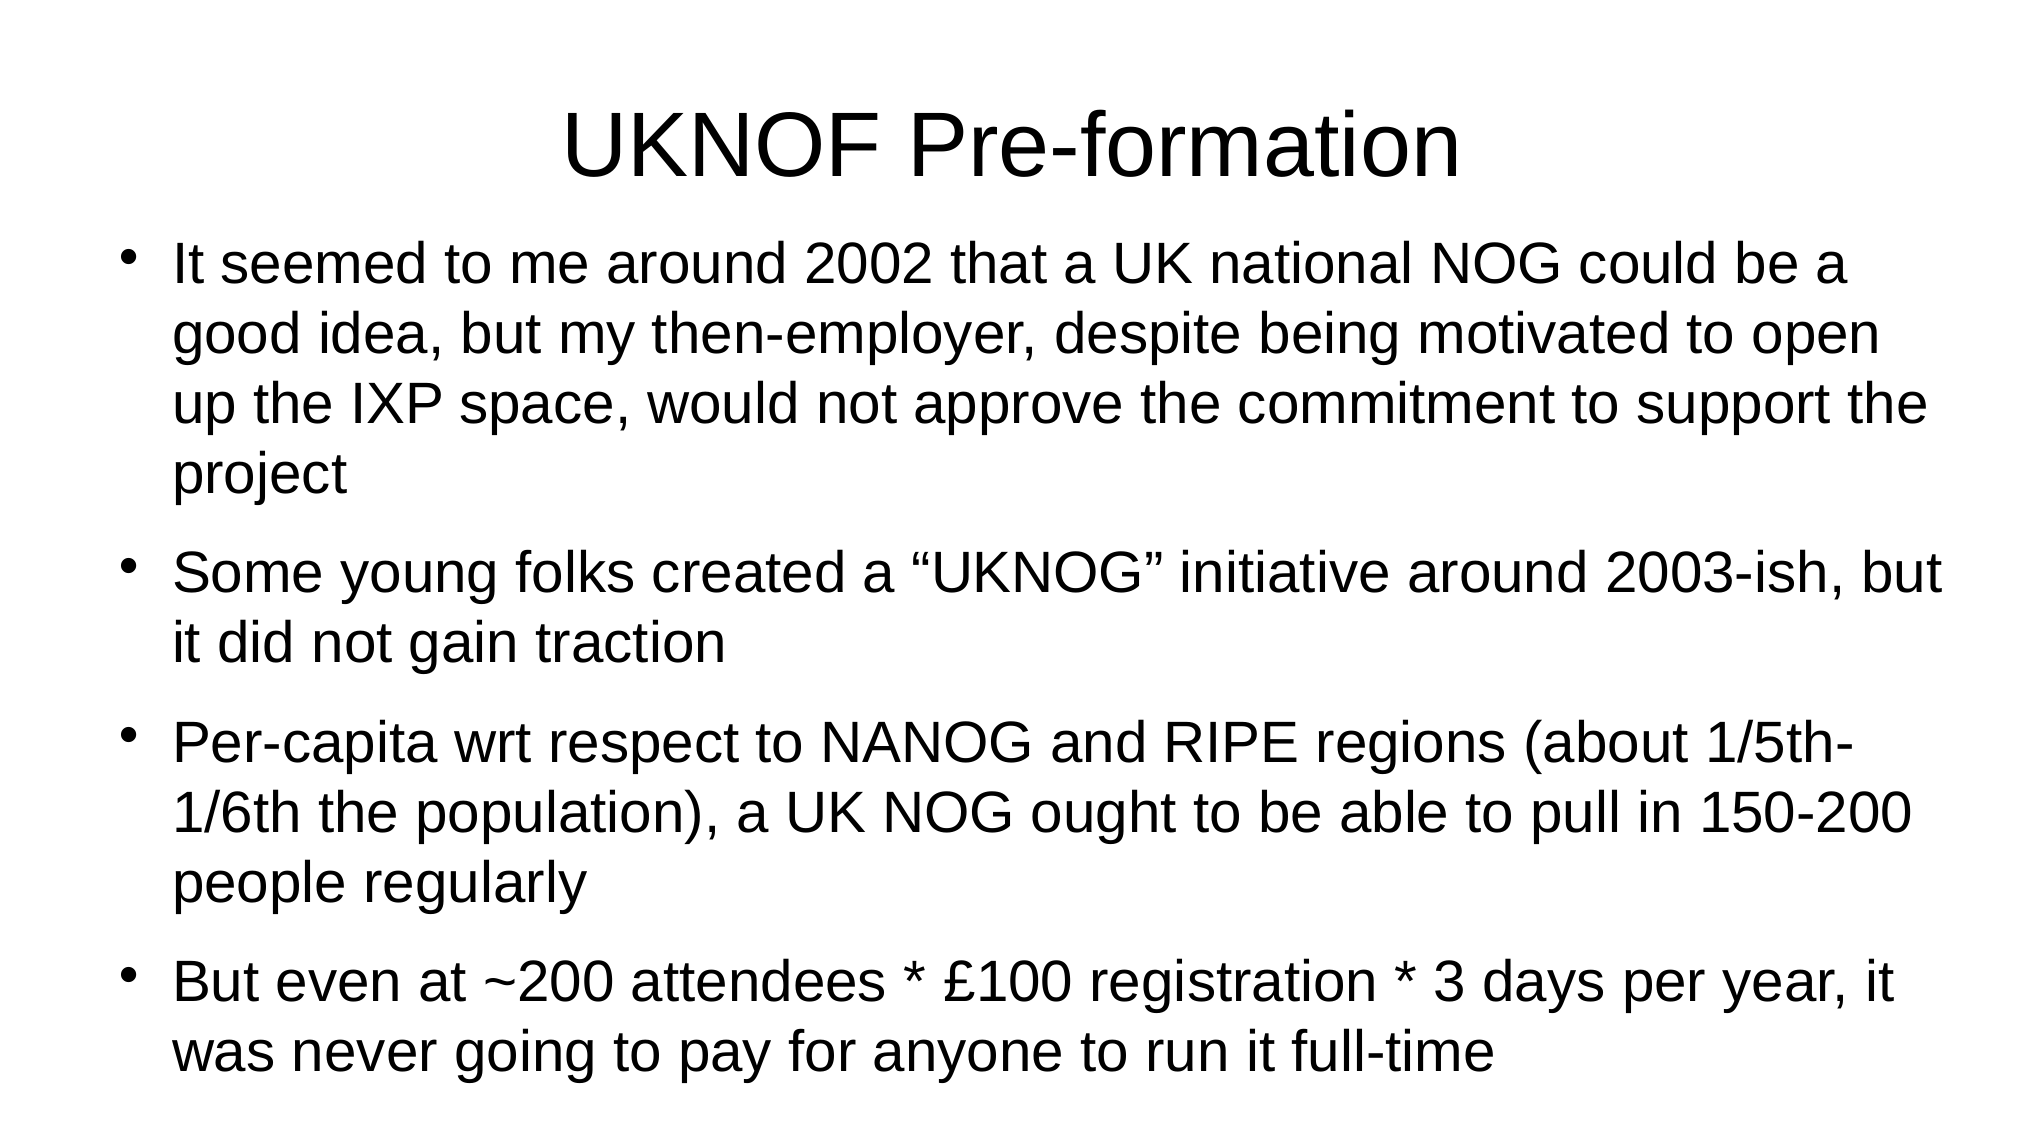

# UKNOF Pre-formation
It seemed to me around 2002 that a UK national NOG could be a good idea, but my then-employer, despite being motivated to open up the IXP space, would not approve the commitment to support the project
Some young folks created a “UKNOG” initiative around 2003-ish, but it did not gain traction
Per-capita wrt respect to NANOG and RIPE regions (about 1/5th-1/6th the population), a UK NOG ought to be able to pull in 150-200 people regularly
But even at ~200 attendees * £100 registration * 3 days per year, it was never going to pay for anyone to run it full-time